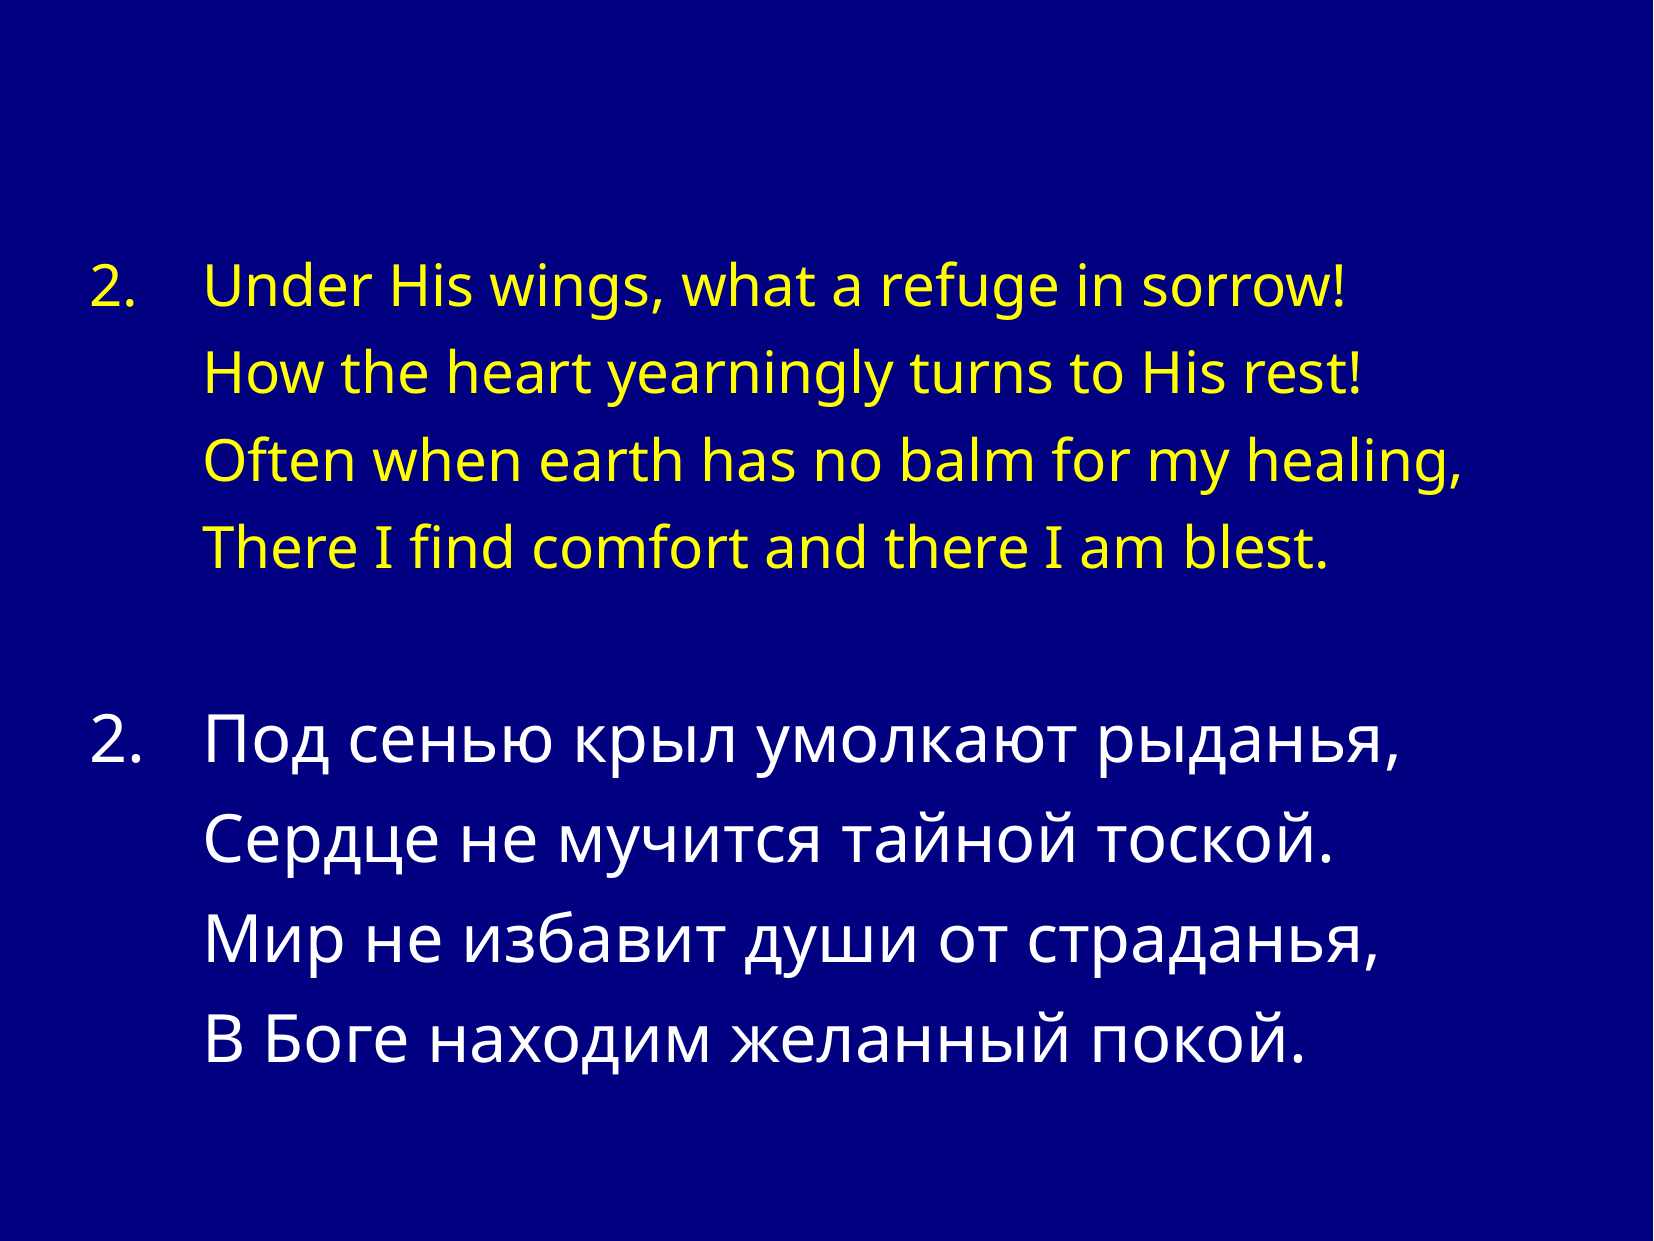

2.	Under His wings, what a refuge in sorrow!
	How the heart yearningly turns to His rest!
	Often when earth has no balm for my healing,
	There I find comfort and there I am blest.
2.	Под сенью крыл умолкают рыданья,
	Сердце не мучится тайной тоской.
	Мир не избавит души от страданья,
	В Боге находим желанный покой.